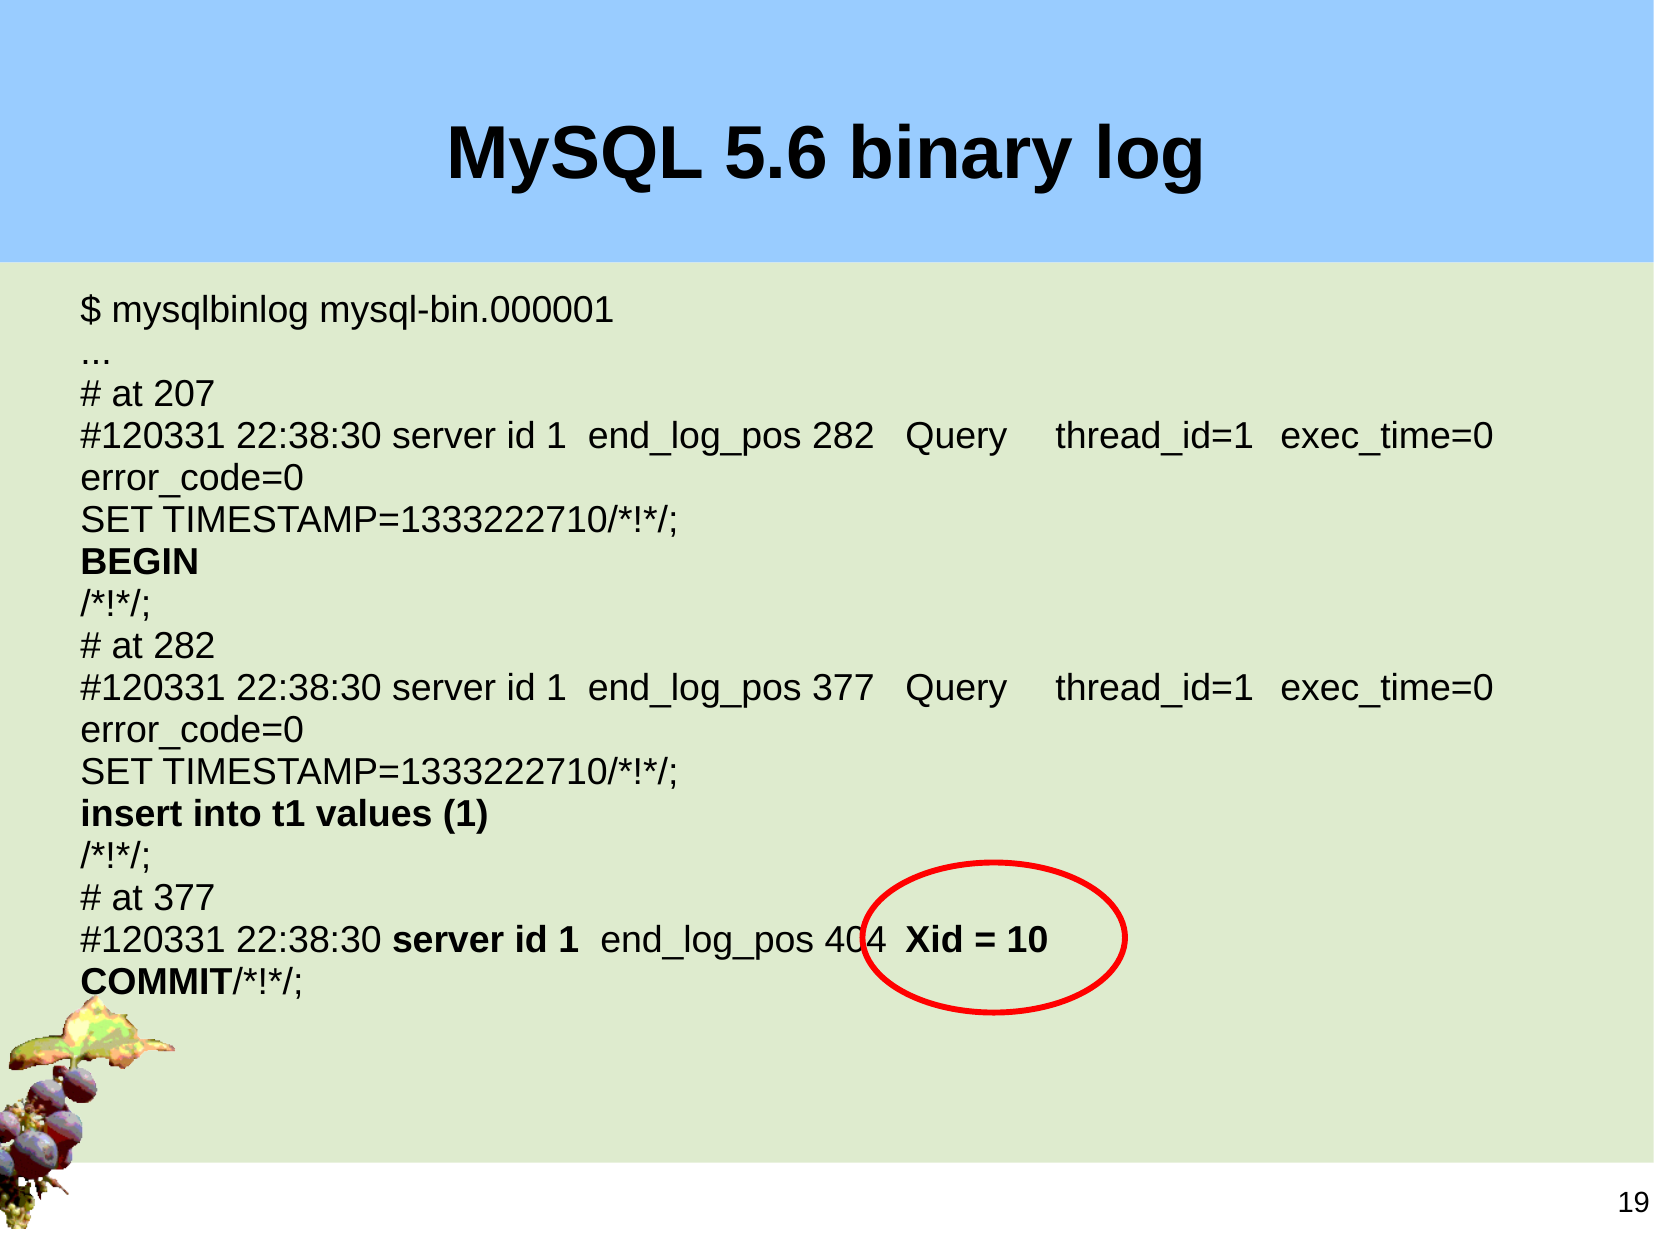

# MySQL 5.6 binary log
$ mysqlbinlog mysql-bin.000001
...
# at 207
#120331 22:38:30 server id 1 end_log_pos 282 	Query	thread_id=1	exec_time=0	error_code=0
SET TIMESTAMP=1333222710/*!*/;
BEGIN
/*!*/;
# at 282
#120331 22:38:30 server id 1 end_log_pos 377 	Query	thread_id=1	exec_time=0	error_code=0
SET TIMESTAMP=1333222710/*!*/;
insert into t1 values (1)
/*!*/;
# at 377
#120331 22:38:30 server id 1 end_log_pos 404 	Xid = 10
COMMIT/*!*/;
19